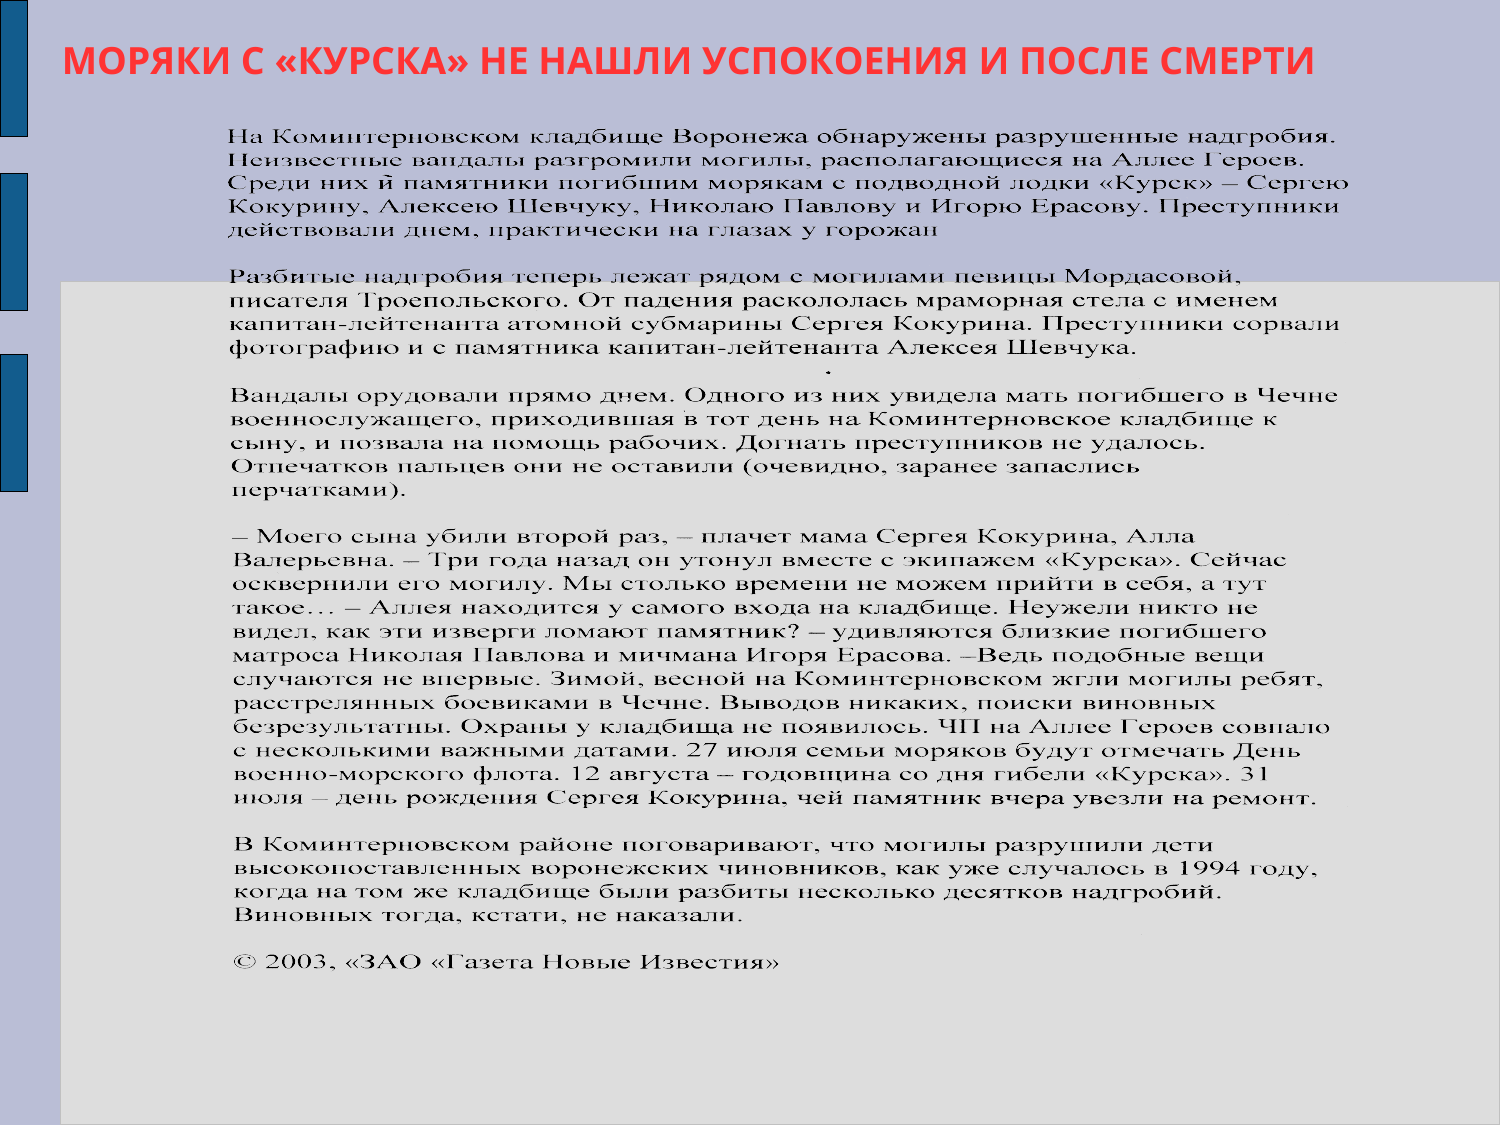

МОРЯКИ С «КУРСКА» НЕ НАШЛИ УСПОКОЕНИЯ И ПОСЛЕ СМЕРТИ